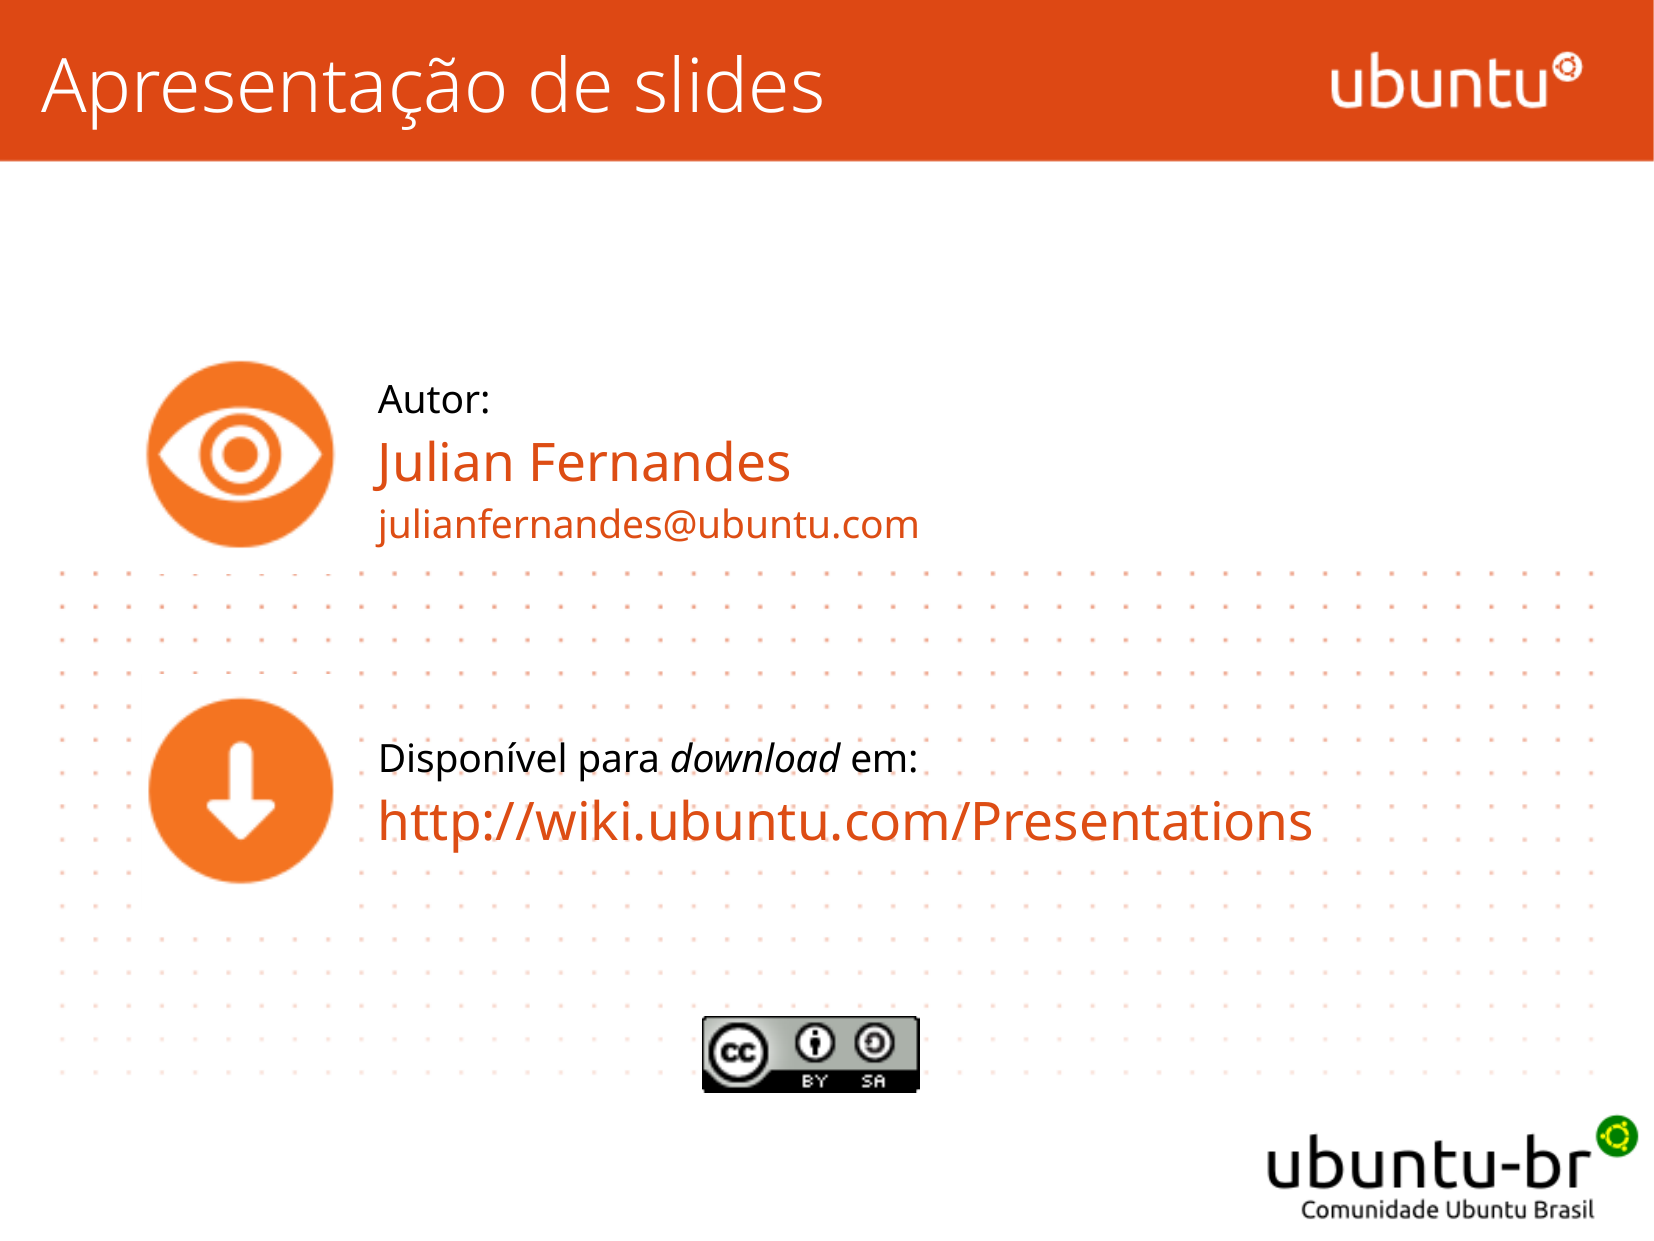

# Apresentação de slides
Autor:
Julian Fernandes
julianfernandes@ubuntu.com
Disponível para download em:
http://wiki.ubuntu.com/Presentations